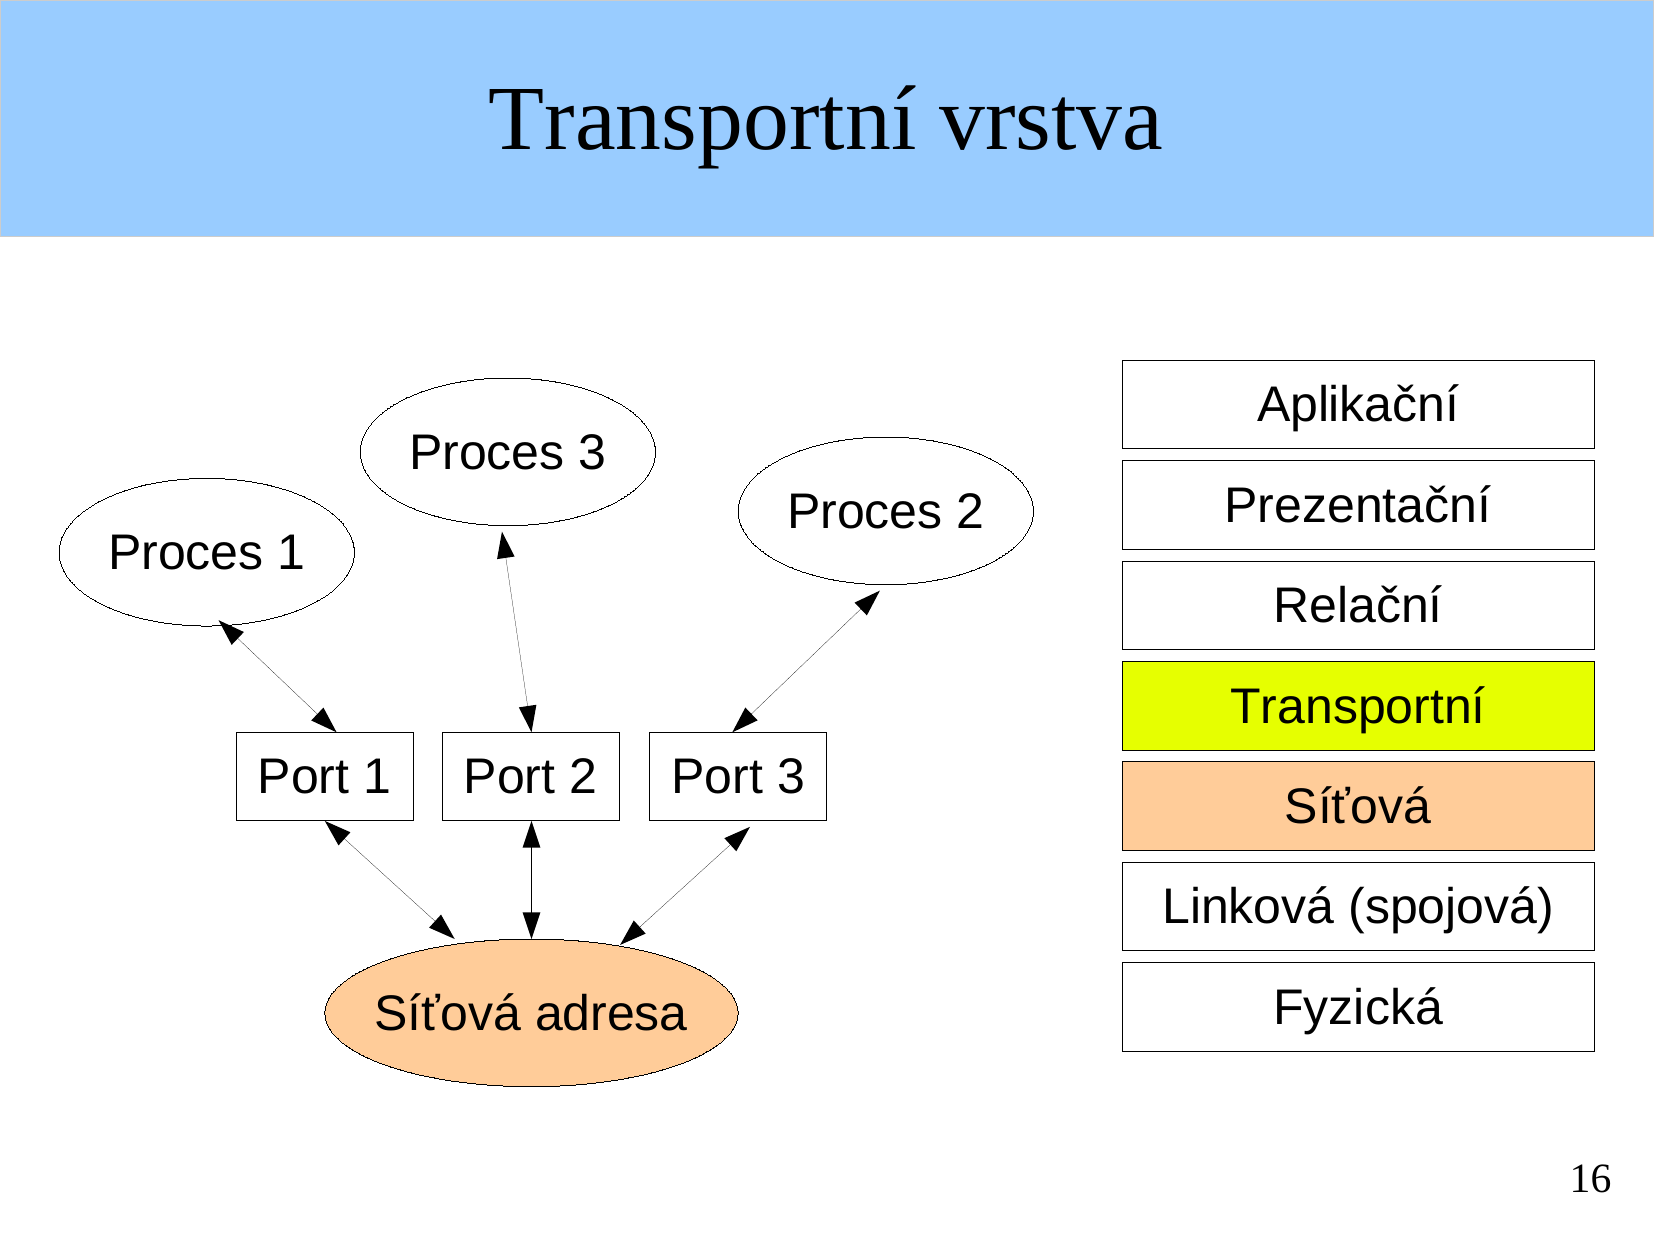

# Transportní vrstva
Aplikační
Proces 3
Proces 2
Prezentační
Proces 1
Relační
Transportní
Port 1
Port 2
Port 3
Síťová
Linková (spojová)
Síťová adresa
Fyzická